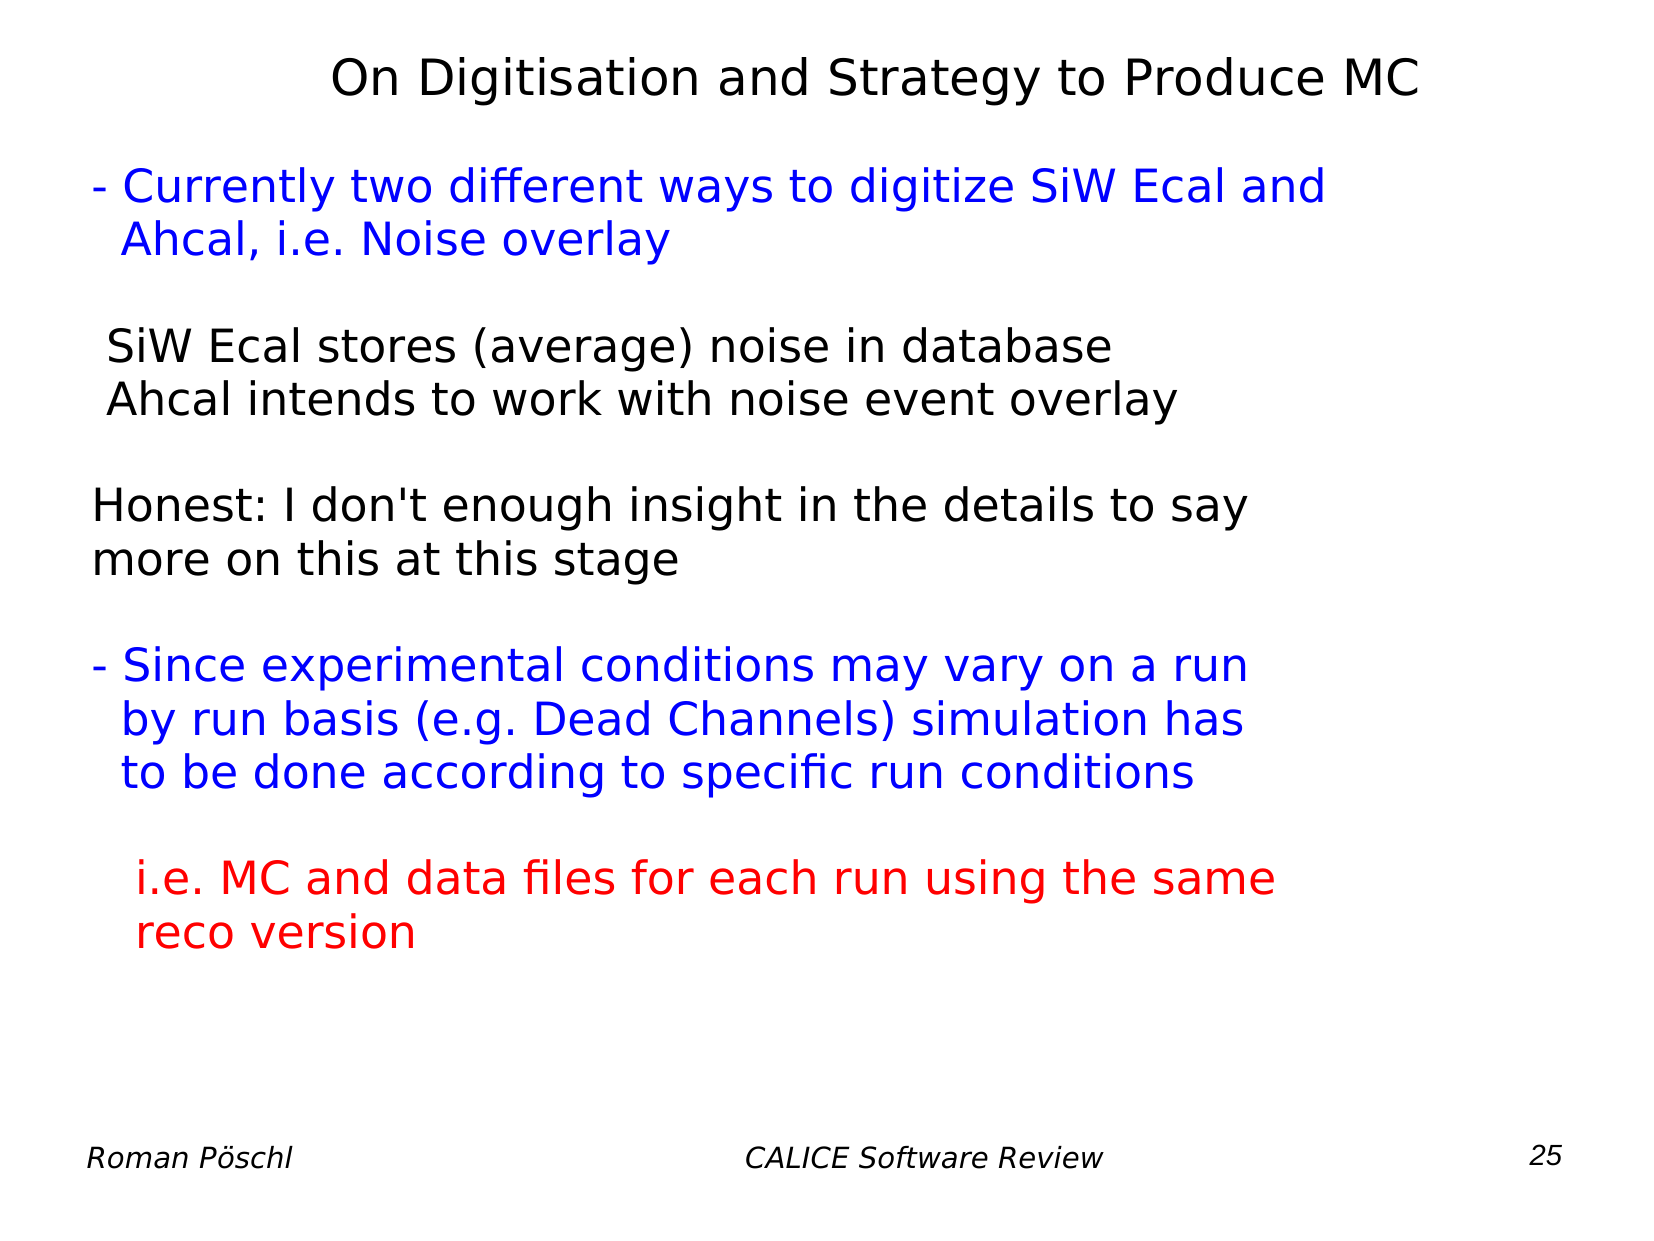

On Digitisation and Strategy to Produce MC
- Currently two different ways to digitize SiW Ecal and
 Ahcal, i.e. Noise overlay
 SiW Ecal stores (average) noise in database
 Ahcal intends to work with noise event overlay
Honest: I don't enough insight in the details to say
more on this at this stage
- Since experimental conditions may vary on a run
 by run basis (e.g. Dead Channels) simulation has
 to be done according to specific run conditions
 i.e. MC and data files for each run using the same
 reco version